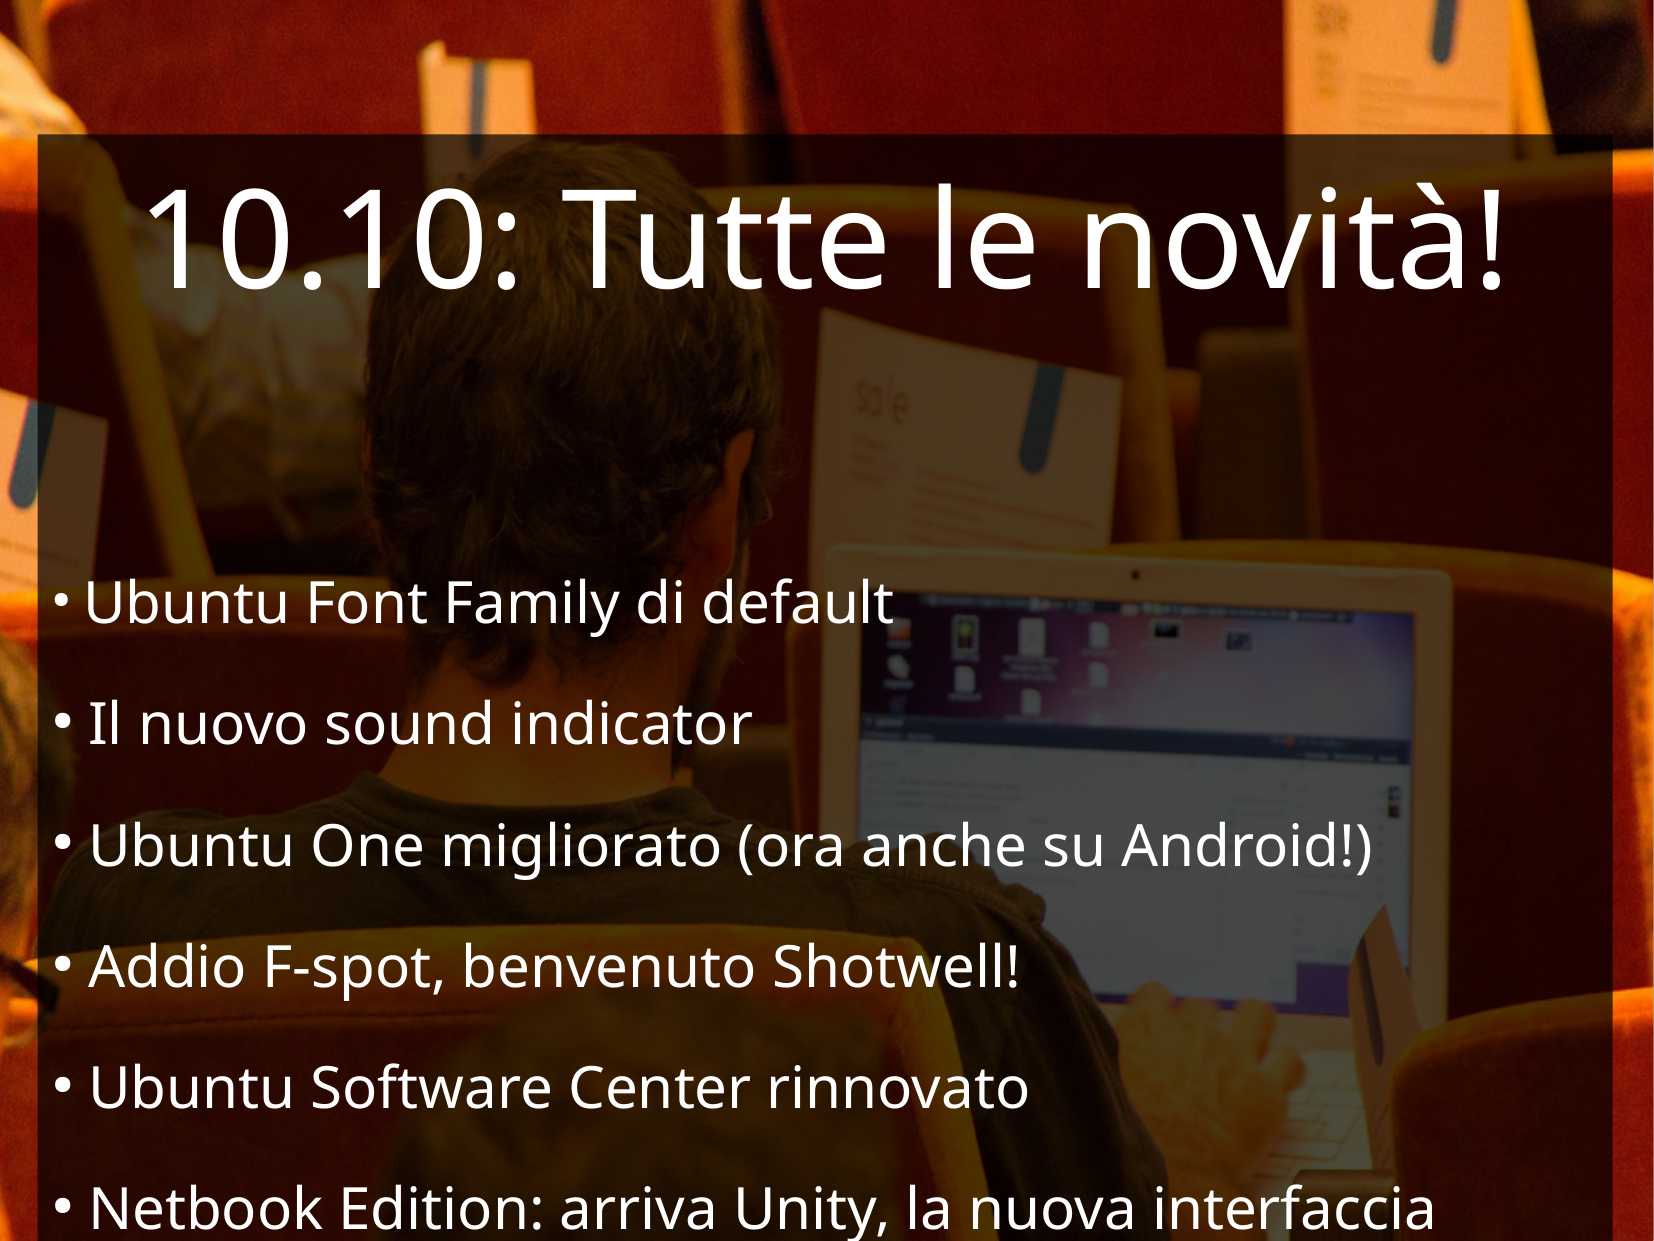

10.10: Tutte le novità!
 Ubuntu Font Family di default
 Il nuovo sound indicator
 Ubuntu One migliorato (ora anche su Android!)
 Addio F-spot, benvenuto Shotwell!
 Ubuntu Software Center rinnovato
 Netbook Edition: arriva Unity, la nuova interfaccia